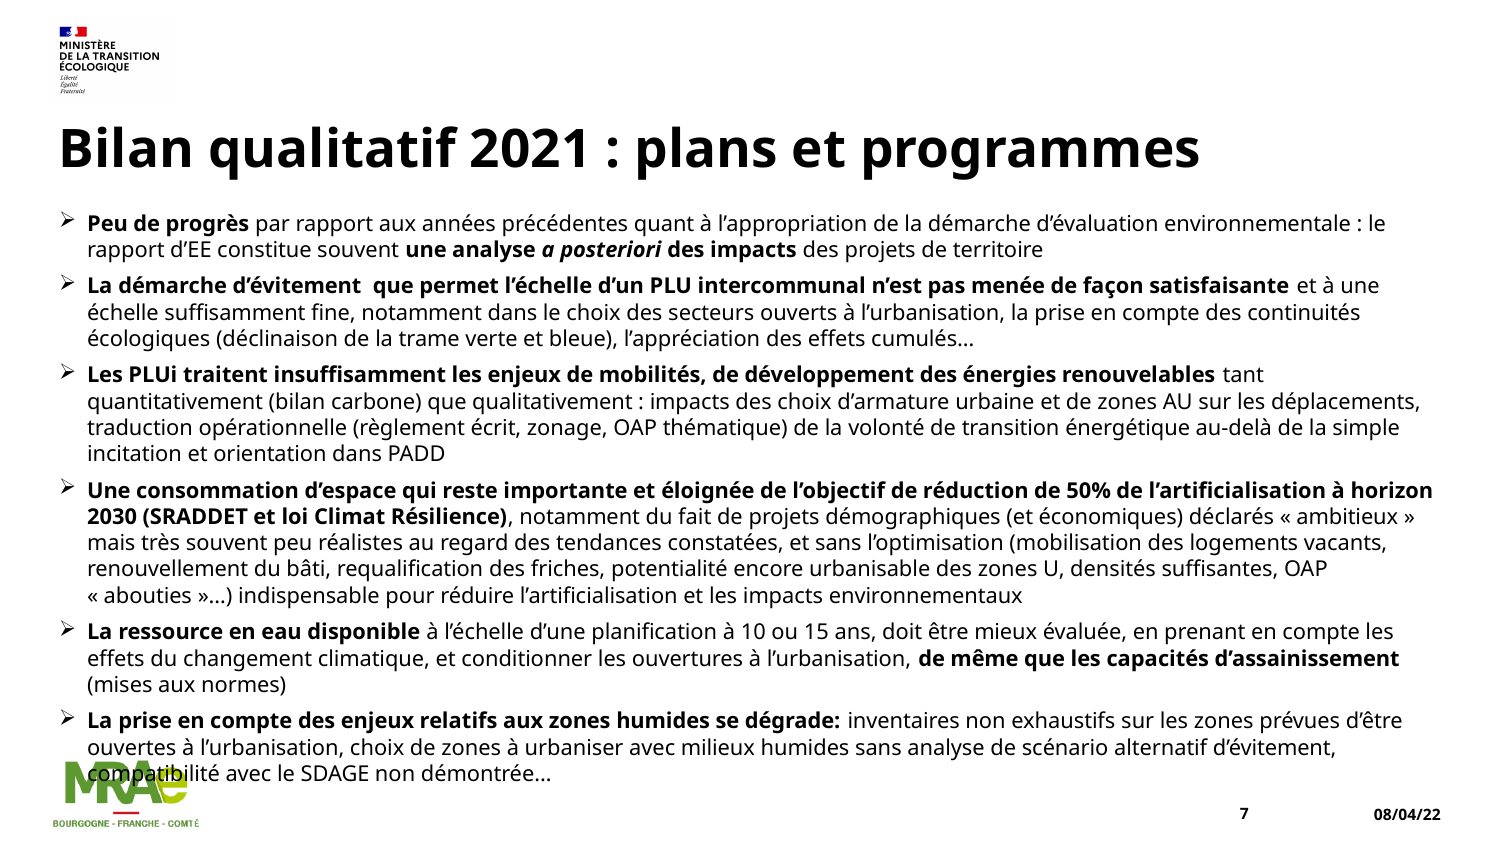

# Bilan qualitatif 2021 : plans et programmes
Peu de progrès par rapport aux années précédentes quant à l’appropriation de la démarche d’évaluation environnementale : le rapport d’EE constitue souvent une analyse a posteriori des impacts des projets de territoire
La démarche d’évitement que permet l’échelle d’un PLU intercommunal n’est pas menée de façon satisfaisante et à une échelle suffisamment fine, notamment dans le choix des secteurs ouverts à l’urbanisation, la prise en compte des continuités écologiques (déclinaison de la trame verte et bleue), l’appréciation des effets cumulés…
Les PLUi traitent insuffisamment les enjeux de mobilités, de développement des énergies renouvelables tant quantitativement (bilan carbone) que qualitativement : impacts des choix d’armature urbaine et de zones AU sur les déplacements, traduction opérationnelle (règlement écrit, zonage, OAP thématique) de la volonté de transition énergétique au-delà de la simple incitation et orientation dans PADD
Une consommation d’espace qui reste importante et éloignée de l’objectif de réduction de 50% de l’artificialisation à horizon 2030 (SRADDET et loi Climat Résilience), notamment du fait de projets démographiques (et économiques) déclarés « ambitieux » mais très souvent peu réalistes au regard des tendances constatées, et sans l’optimisation (mobilisation des logements vacants, renouvellement du bâti, requalification des friches, potentialité encore urbanisable des zones U, densités suffisantes, OAP « abouties »…) indispensable pour réduire l’artificialisation et les impacts environnementaux
La ressource en eau disponible à l’échelle d’une planification à 10 ou 15 ans, doit être mieux évaluée, en prenant en compte les effets du changement climatique, et conditionner les ouvertures à l’urbanisation, de même que les capacités d’assainissement (mises aux normes)
La prise en compte des enjeux relatifs aux zones humides se dégrade: inventaires non exhaustifs sur les zones prévues d’être ouvertes à l’urbanisation, choix de zones à urbaniser avec milieux humides sans analyse de scénario alternatif d’évitement, compatibilité avec le SDAGE non démontrée…
08/04/22